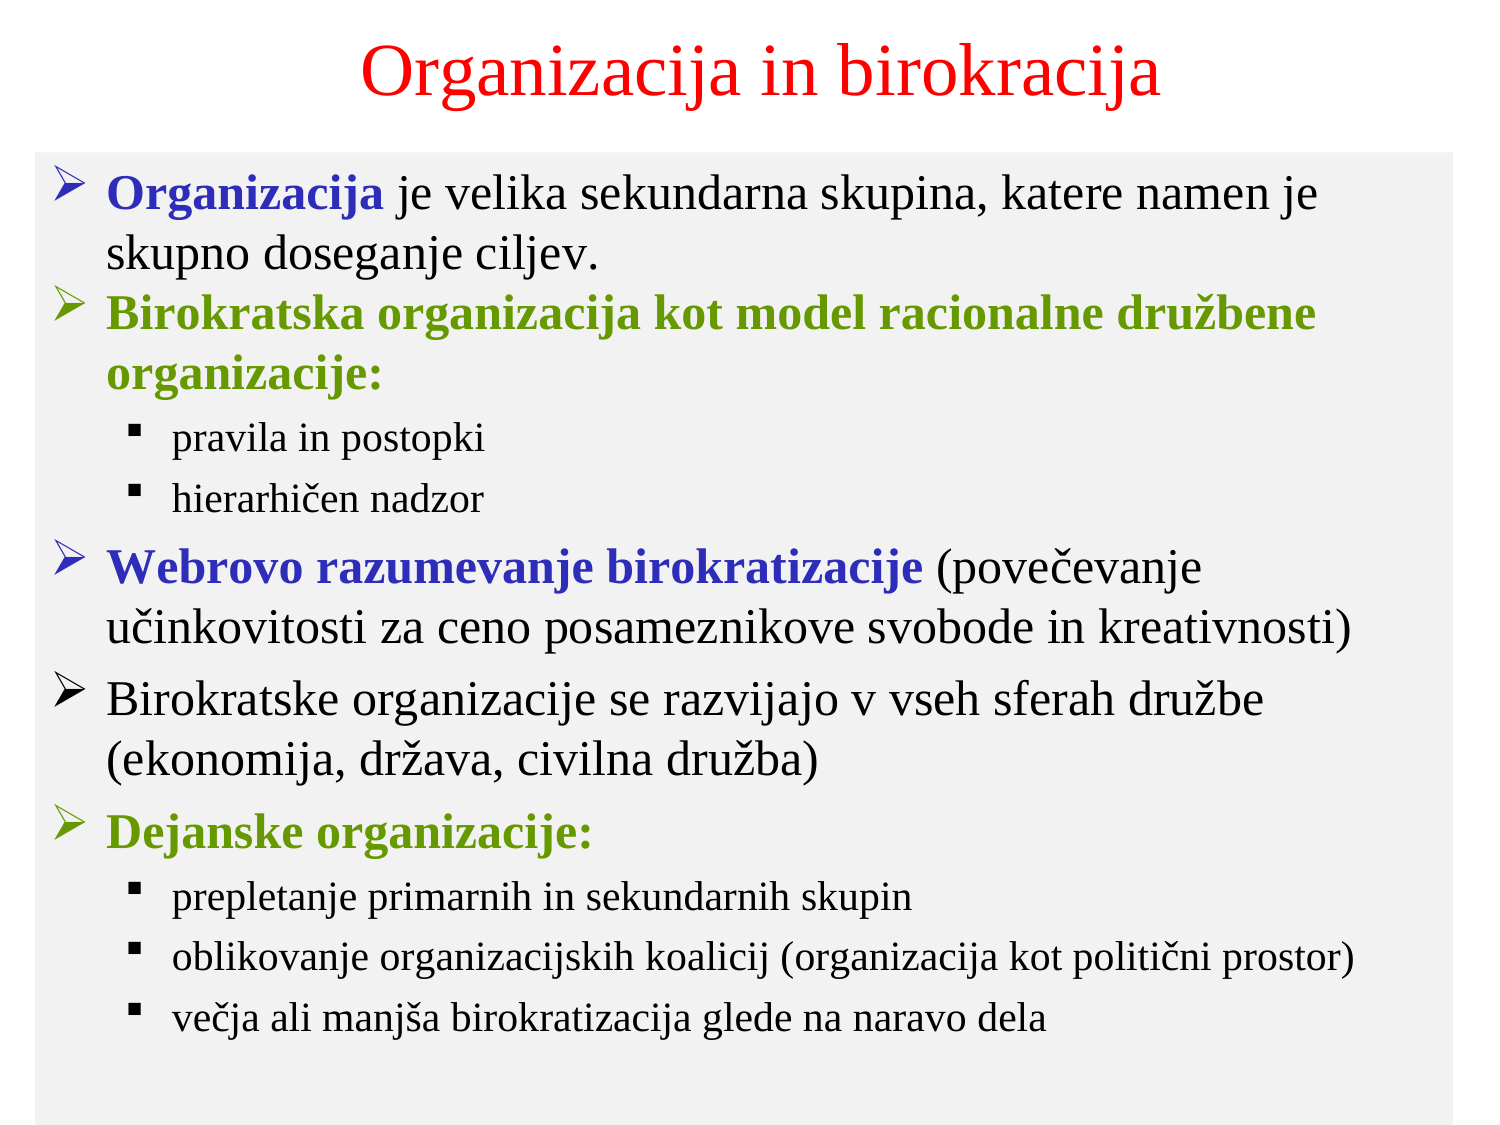

# Organizacija in birokracija
Organizacija je velika sekundarna skupina, katere namen je skupno doseganje ciljev.
Birokratska organizacija kot model racionalne družbene organizacije:
pravila in postopki
hierarhičen nadzor
Webrovo razumevanje birokratizacije (povečevanje učinkovitosti za ceno posameznikove svobode in kreativnosti)
Birokratske organizacije se razvijajo v vseh sferah družbe (ekonomija, država, civilna družba)
Dejanske organizacije:
prepletanje primarnih in sekundarnih skupin
oblikovanje organizacijskih koalicij (organizacija kot politični prostor)
večja ali manjša birokratizacija glede na naravo dela